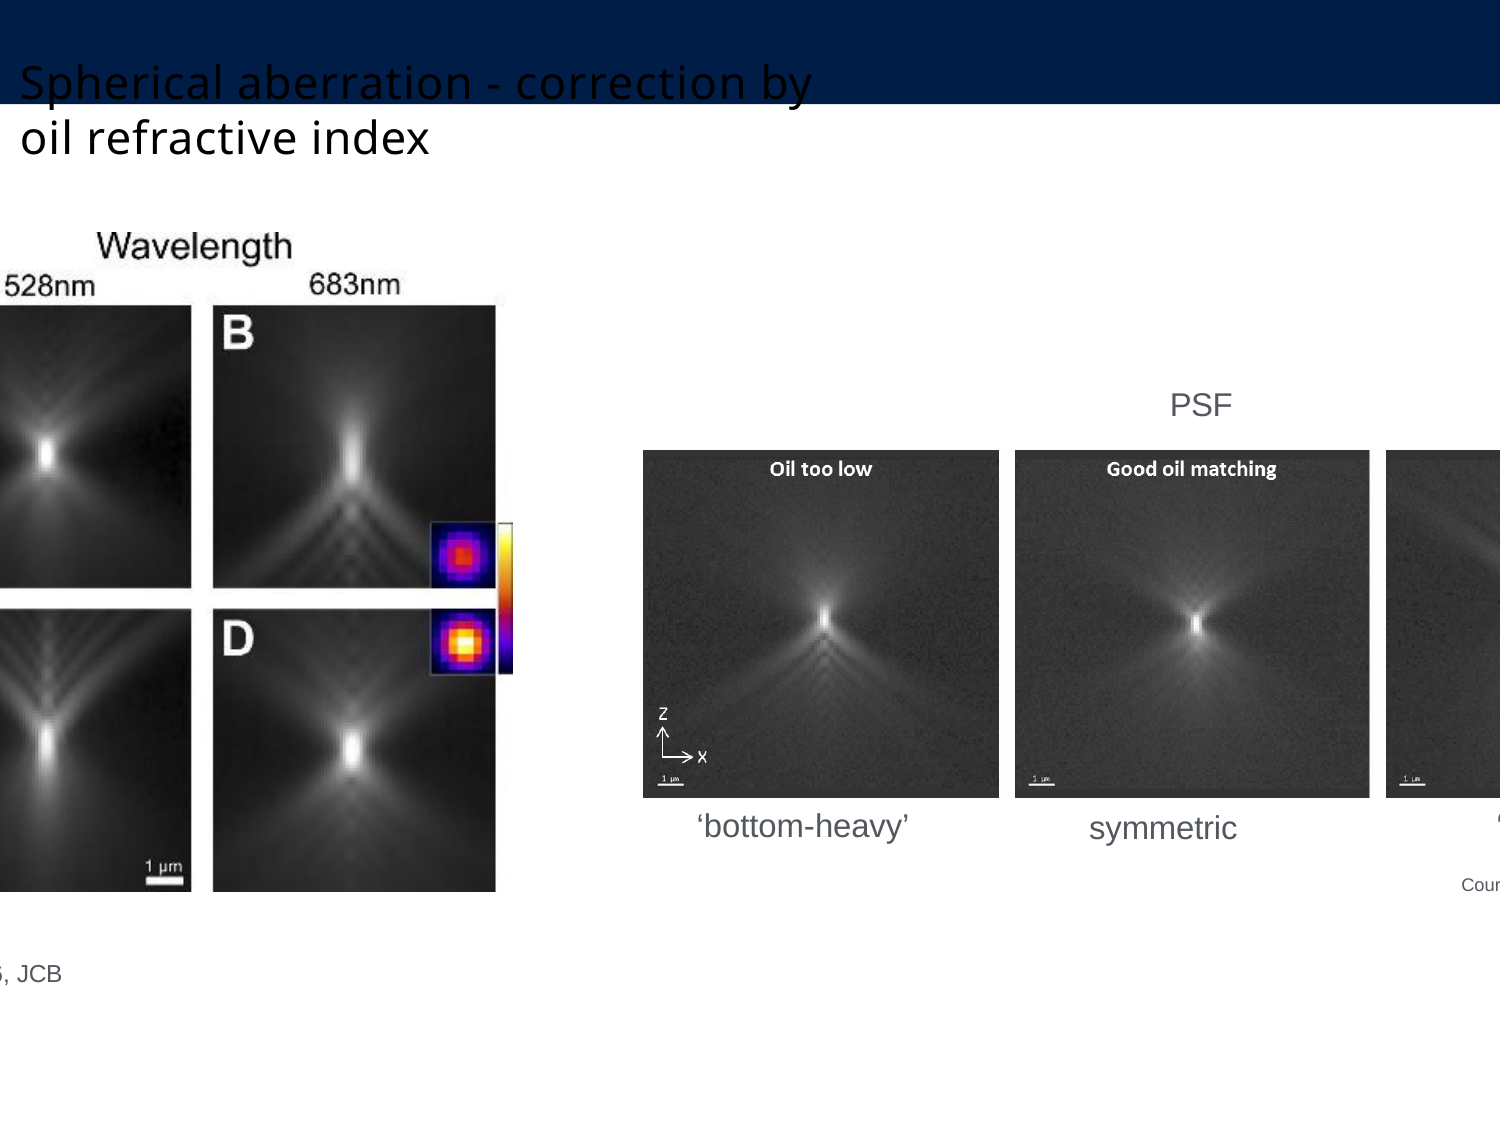

# Spherical aberration - correction by oil refractive index
PSF
‘top-heavy’
‘bottom-heavy’
symmetric
Courtesy of Dan White (GE)
Talley et al. 2016, JCB